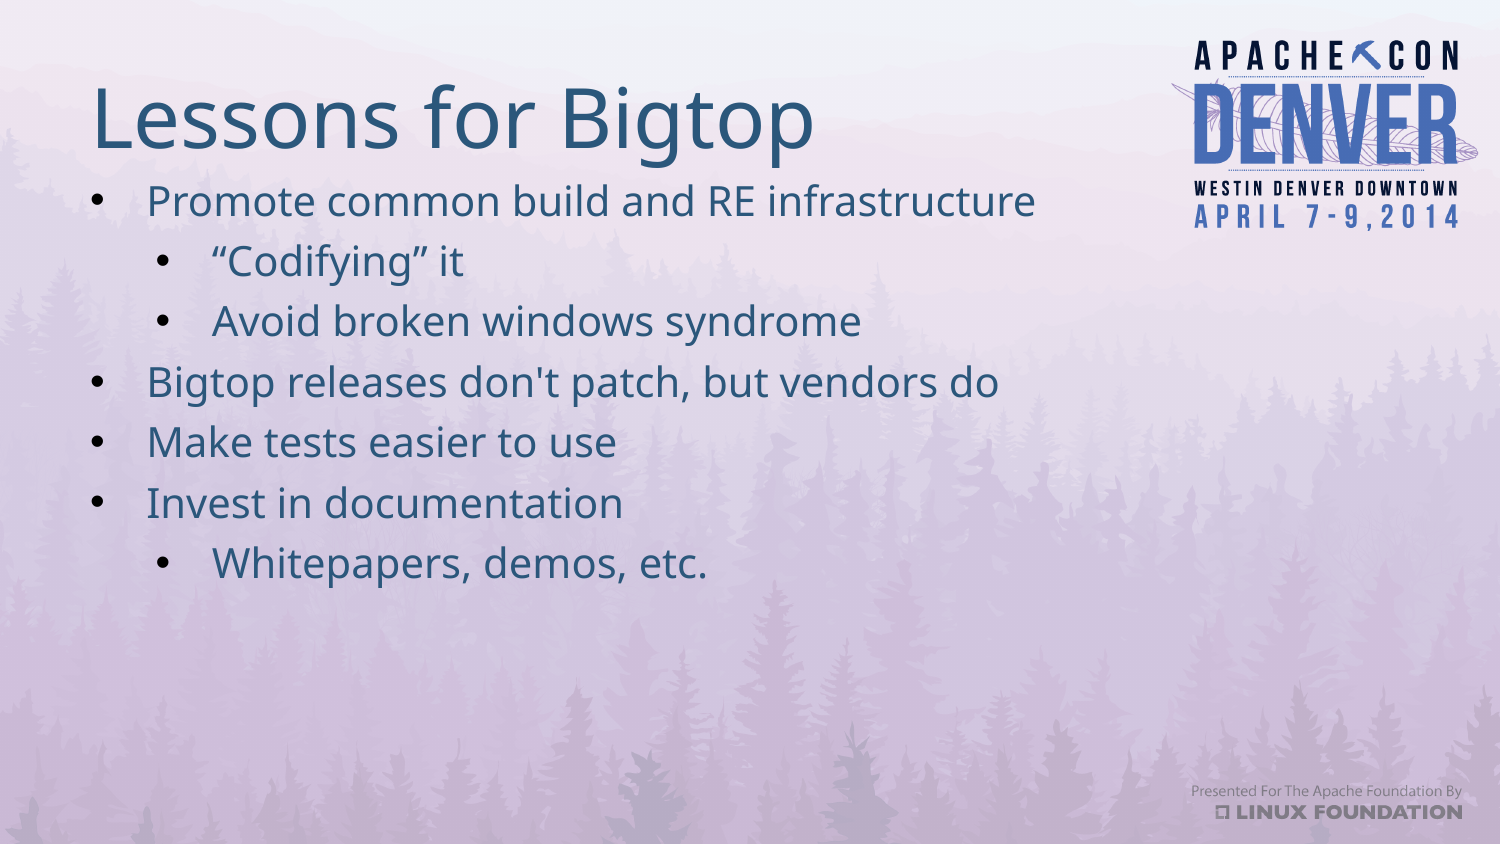

Lessons for Bigtop
Promote common build and RE infrastructure
“Codifying” it
Avoid broken windows syndrome
Bigtop releases don't patch, but vendors do
Make tests easier to use
Invest in documentation
Whitepapers, demos, etc.